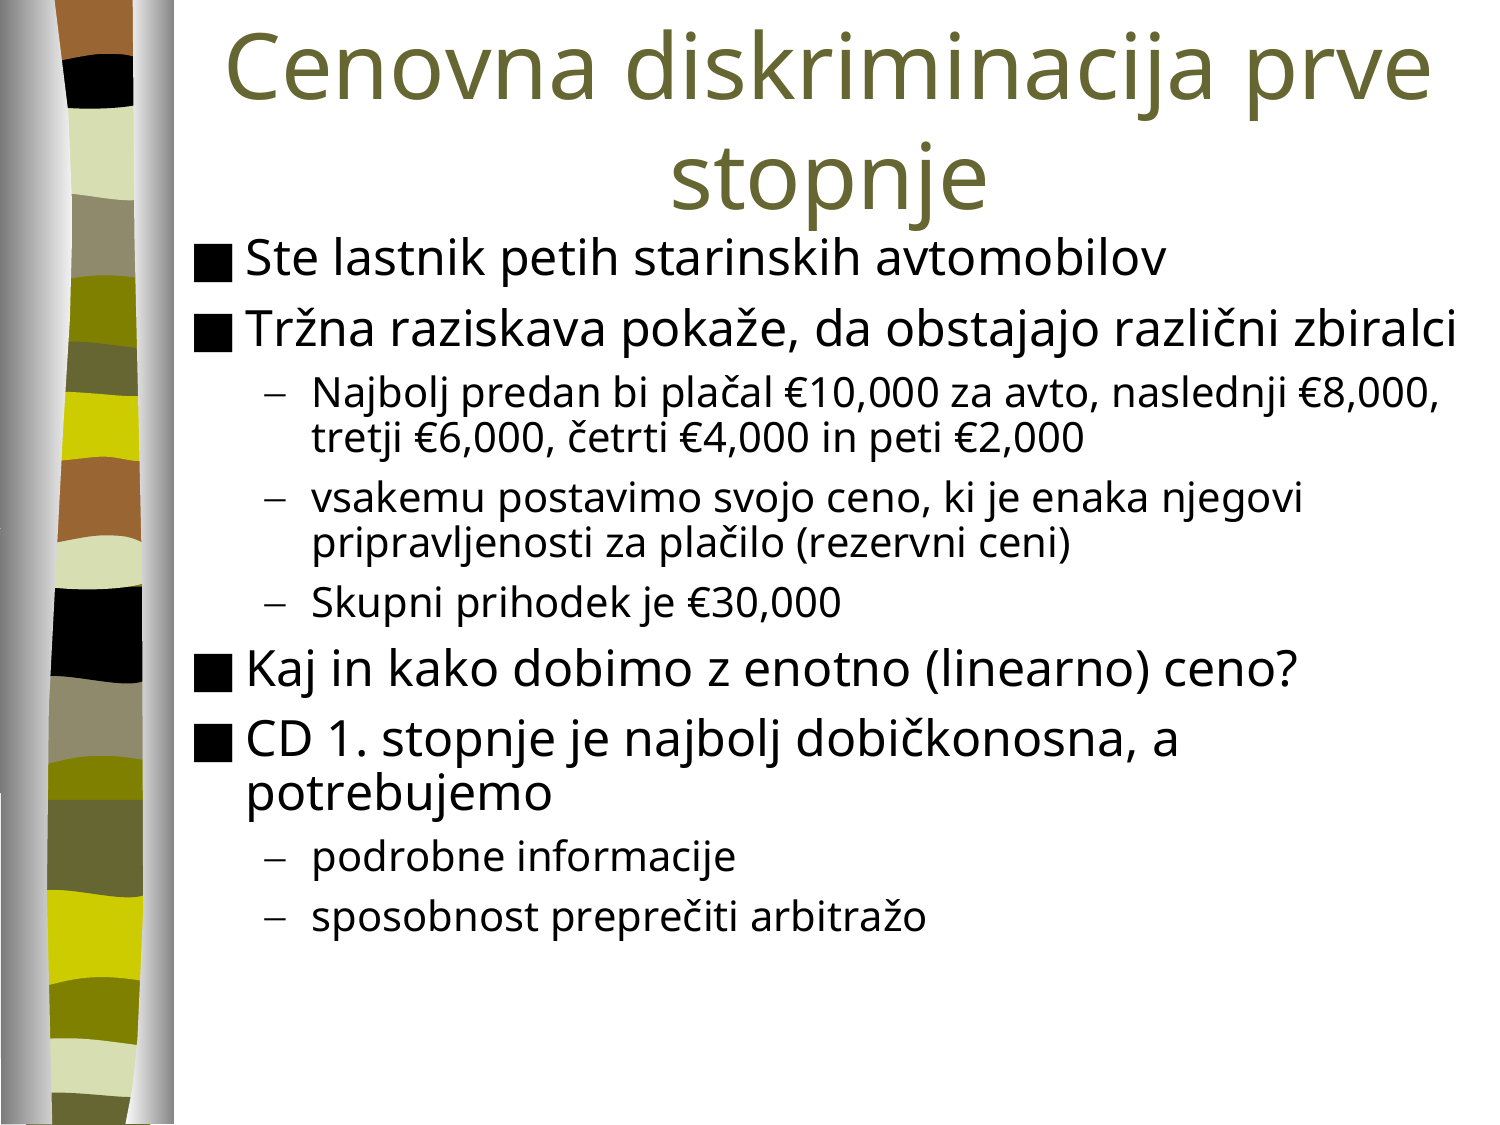

Cenovna diskriminacija prve stopnje
# Ste lastnik petih starinskih avtomobilov
Tržna raziskava pokaže, da obstajajo različni zbiralci
Najbolj predan bi plačal €10,000 za avto, naslednji €8,000, tretji €6,000, četrti €4,000 in peti €2,000
vsakemu postavimo svojo ceno, ki je enaka njegovi pripravljenosti za plačilo (rezervni ceni)
Skupni prihodek je €30,000
Kaj in kako dobimo z enotno (linearno) ceno?
CD 1. stopnje je najbolj dobičkonosna, a potrebujemo
podrobne informacije
sposobnost preprečiti arbitražo